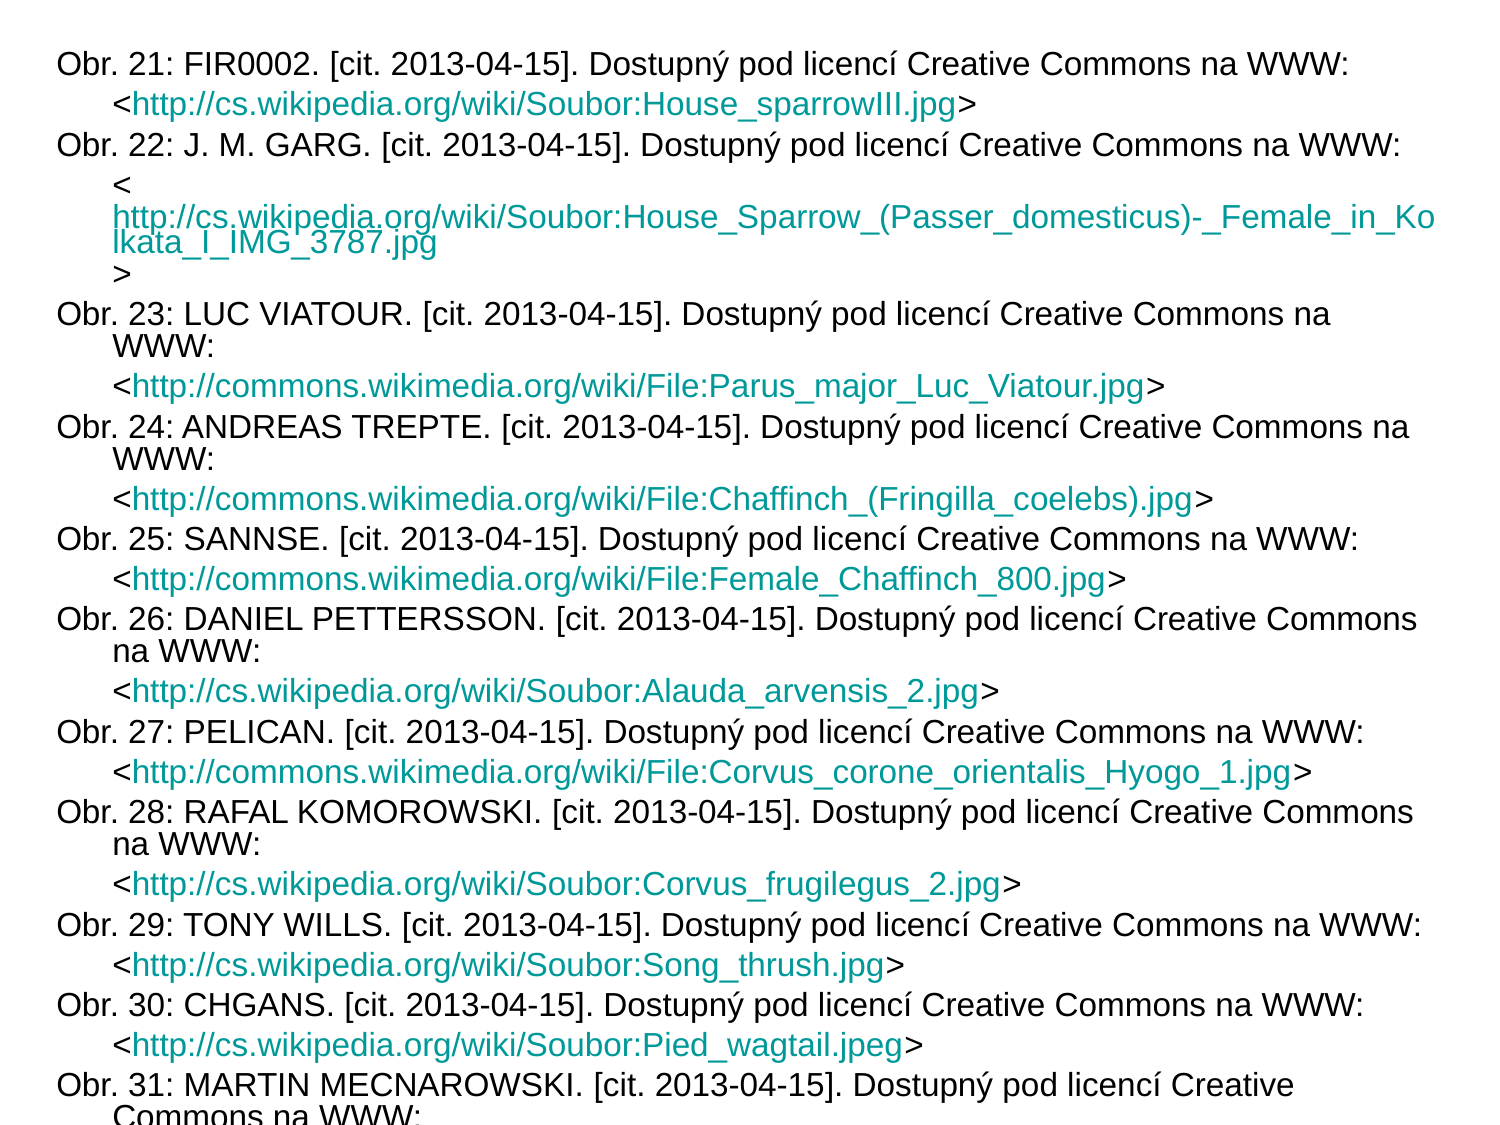

# Obr. 21: FIR0002. [cit. 2013-04-15]. Dostupný pod licencí Creative Commons na WWW:
	<http://cs.wikipedia.org/wiki/Soubor:House_sparrowIII.jpg>
Obr. 22: J. M. GARG. [cit. 2013-04-15]. Dostupný pod licencí Creative Commons na WWW:
	<http://cs.wikipedia.org/wiki/Soubor:House_Sparrow_(Passer_domesticus)-_Female_in_Kolkata_I_IMG_3787.jpg>
Obr. 23: LUC VIATOUR. [cit. 2013-04-15]. Dostupný pod licencí Creative Commons na WWW:
	<http://commons.wikimedia.org/wiki/File:Parus_major_Luc_Viatour.jpg>
Obr. 24: ANDREAS TREPTE. [cit. 2013-04-15]. Dostupný pod licencí Creative Commons na WWW:
	<http://commons.wikimedia.org/wiki/File:Chaffinch_(Fringilla_coelebs).jpg>
Obr. 25: SANNSE. [cit. 2013-04-15]. Dostupný pod licencí Creative Commons na WWW:
	<http://commons.wikimedia.org/wiki/File:Female_Chaffinch_800.jpg>
Obr. 26: DANIEL PETTERSSON. [cit. 2013-04-15]. Dostupný pod licencí Creative Commons na WWW:
	<http://cs.wikipedia.org/wiki/Soubor:Alauda_arvensis_2.jpg>
Obr. 27: PELICAN. [cit. 2013-04-15]. Dostupný pod licencí Creative Commons na WWW:
	<http://commons.wikimedia.org/wiki/File:Corvus_corone_orientalis_Hyogo_1.jpg>
Obr. 28: RAFAL KOMOROWSKI. [cit. 2013-04-15]. Dostupný pod licencí Creative Commons na WWW:
	<http://cs.wikipedia.org/wiki/Soubor:Corvus_frugilegus_2.jpg>
Obr. 29: TONY WILLS. [cit. 2013-04-15]. Dostupný pod licencí Creative Commons na WWW:
	<http://cs.wikipedia.org/wiki/Soubor:Song_thrush.jpg>
Obr. 30: CHGANS. [cit. 2013-04-15]. Dostupný pod licencí Creative Commons na WWW:
	<http://cs.wikipedia.org/wiki/Soubor:Pied_wagtail.jpeg>
Obr. 31: MARTIN MECNAROWSKI. [cit. 2013-04-15]. Dostupný pod licencí Creative Commons na WWW:
	<http://commons.wikimedia.org/wiki/File:Hirundo_rustica_1_(Martin_Mecnarowski).jpg>